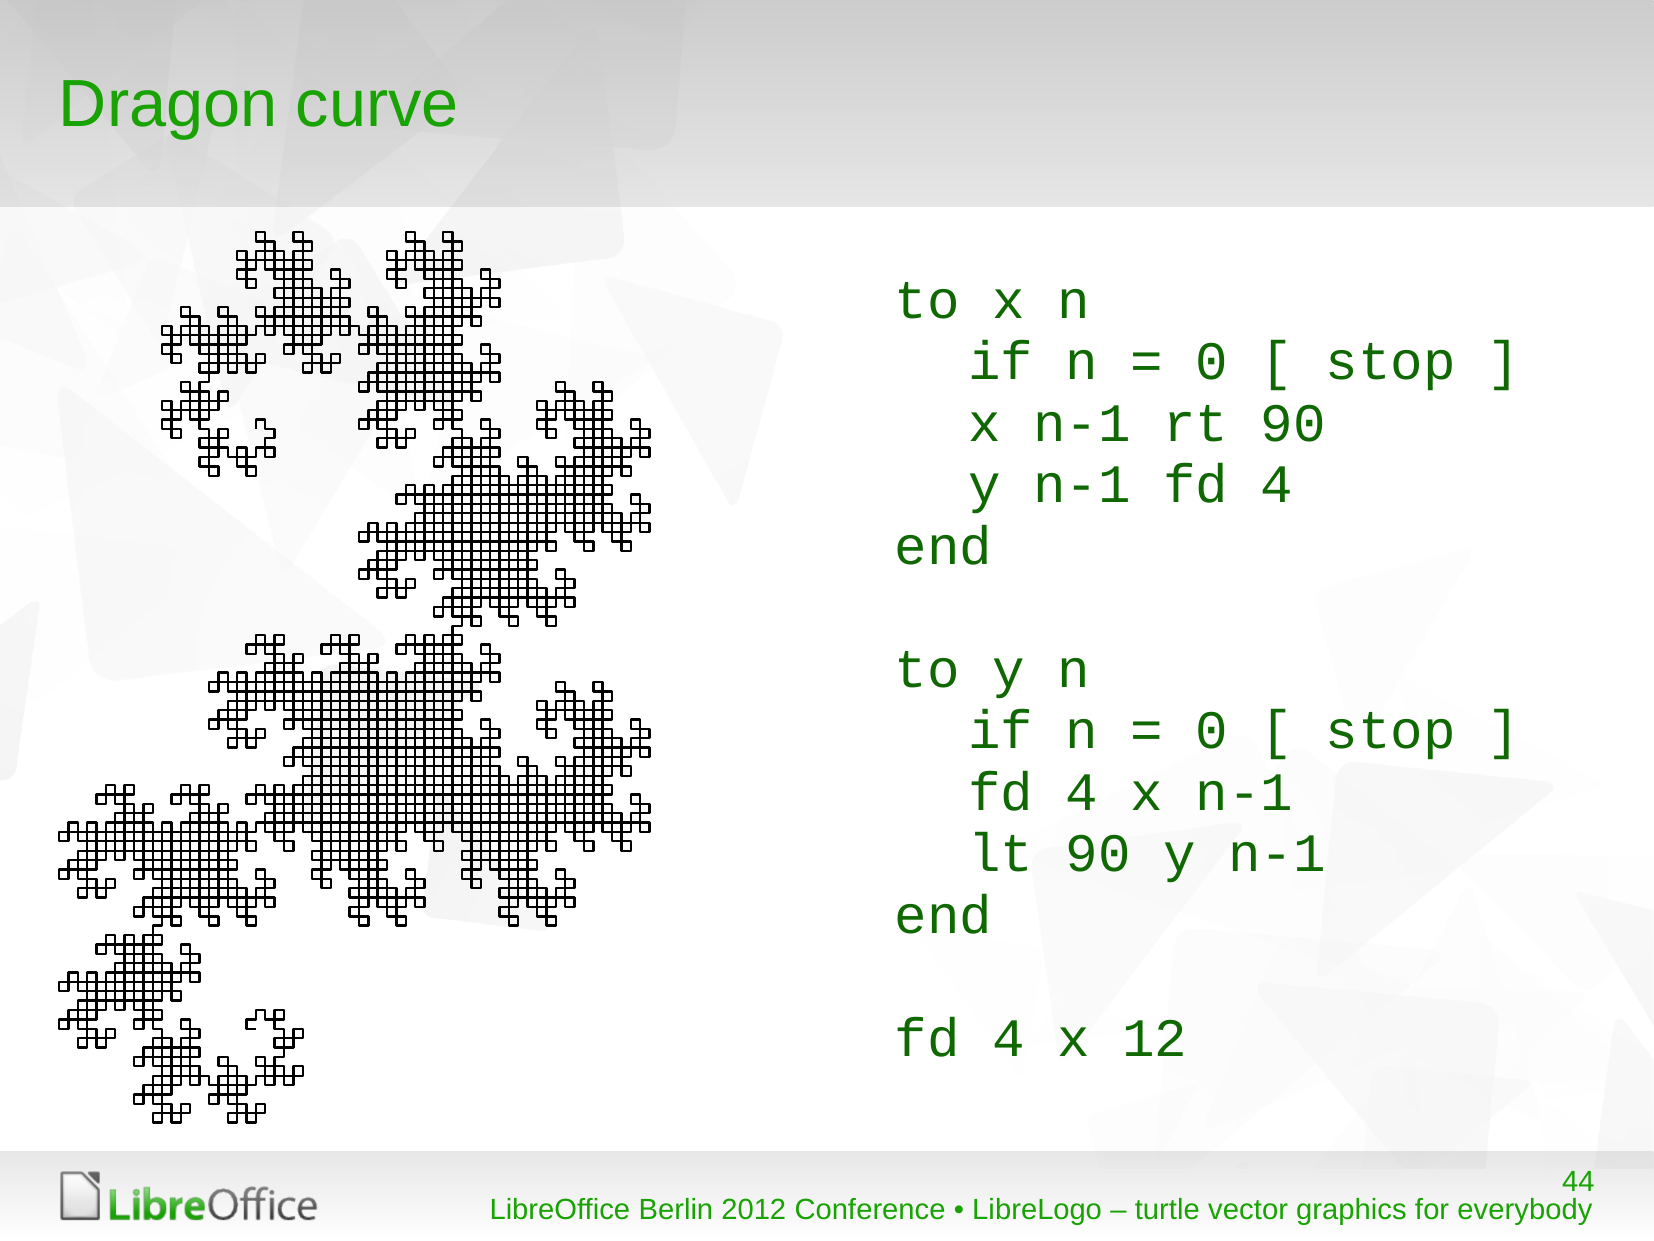

# Dragon curve
to x n
	if n = 0 [ stop ]
	x n-1 rt 90
	y n-1 fd 4
end
to y n
	if n = 0 [ stop ]
	fd 4 x n-1
	lt 90 y n-1
end
fd 4 x 12
44
LibreOffice Berlin 2012 Conference • LibreLogo – turtle vector graphics for everybody